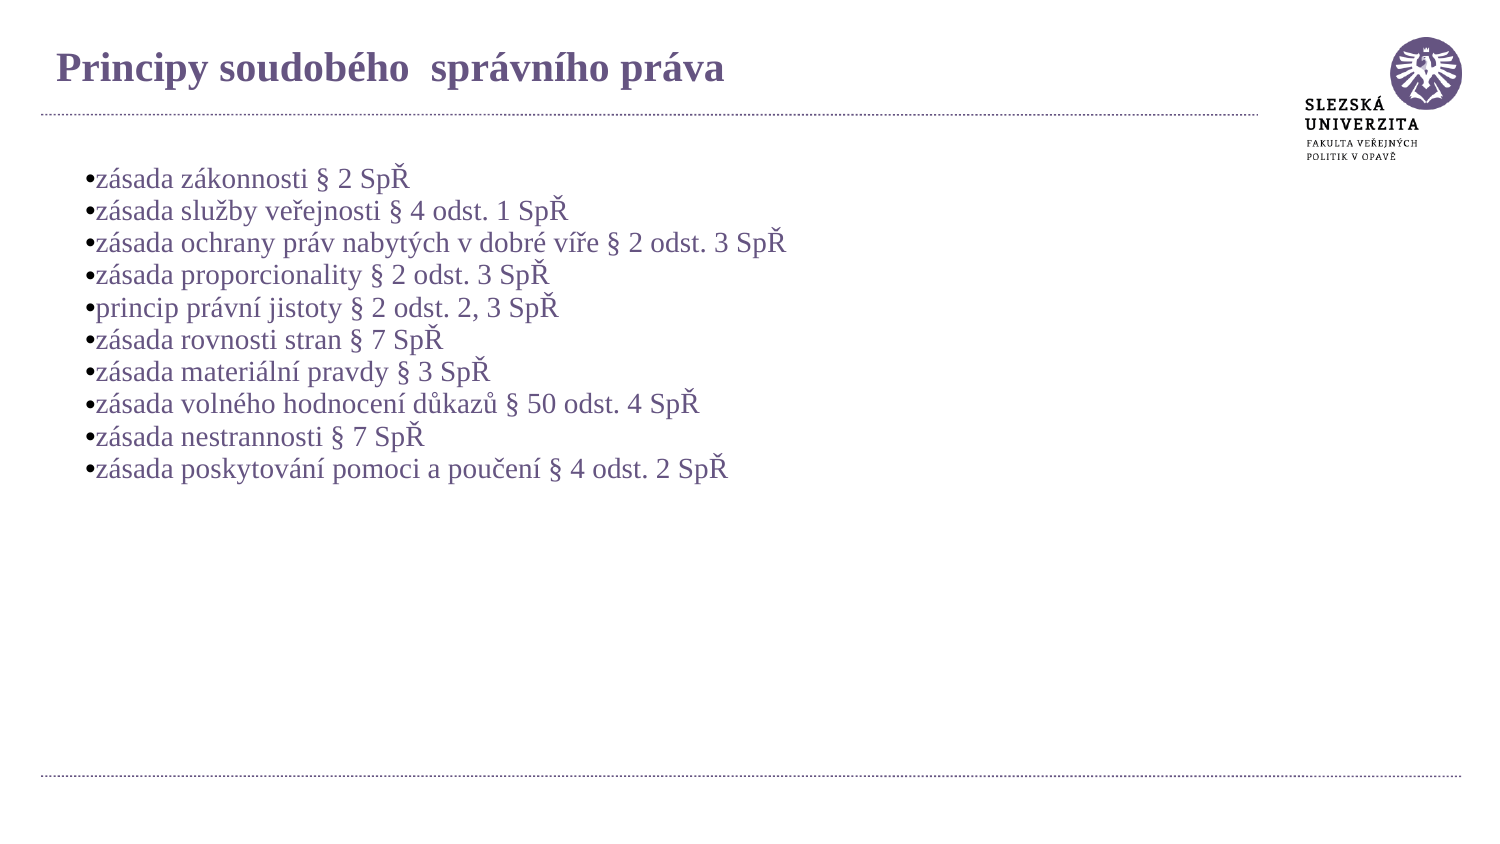

# Principy soudobého správního práva
zásada zákonnosti § 2 SpŘ
zásada služby veřejnosti § 4 odst. 1 SpŘ
zásada ochrany práv nabytých v dobré víře § 2 odst. 3 SpŘ
zásada proporcionality § 2 odst. 3 SpŘ
princip právní jistoty § 2 odst. 2, 3 SpŘ
zásada rovnosti stran § 7 SpŘ
zásada materiální pravdy § 3 SpŘ
zásada volného hodnocení důkazů § 50 odst. 4 SpŘ
zásada nestrannosti § 7 SpŘ
zásada poskytování pomoci a poučení § 4 odst. 2 SpŘ